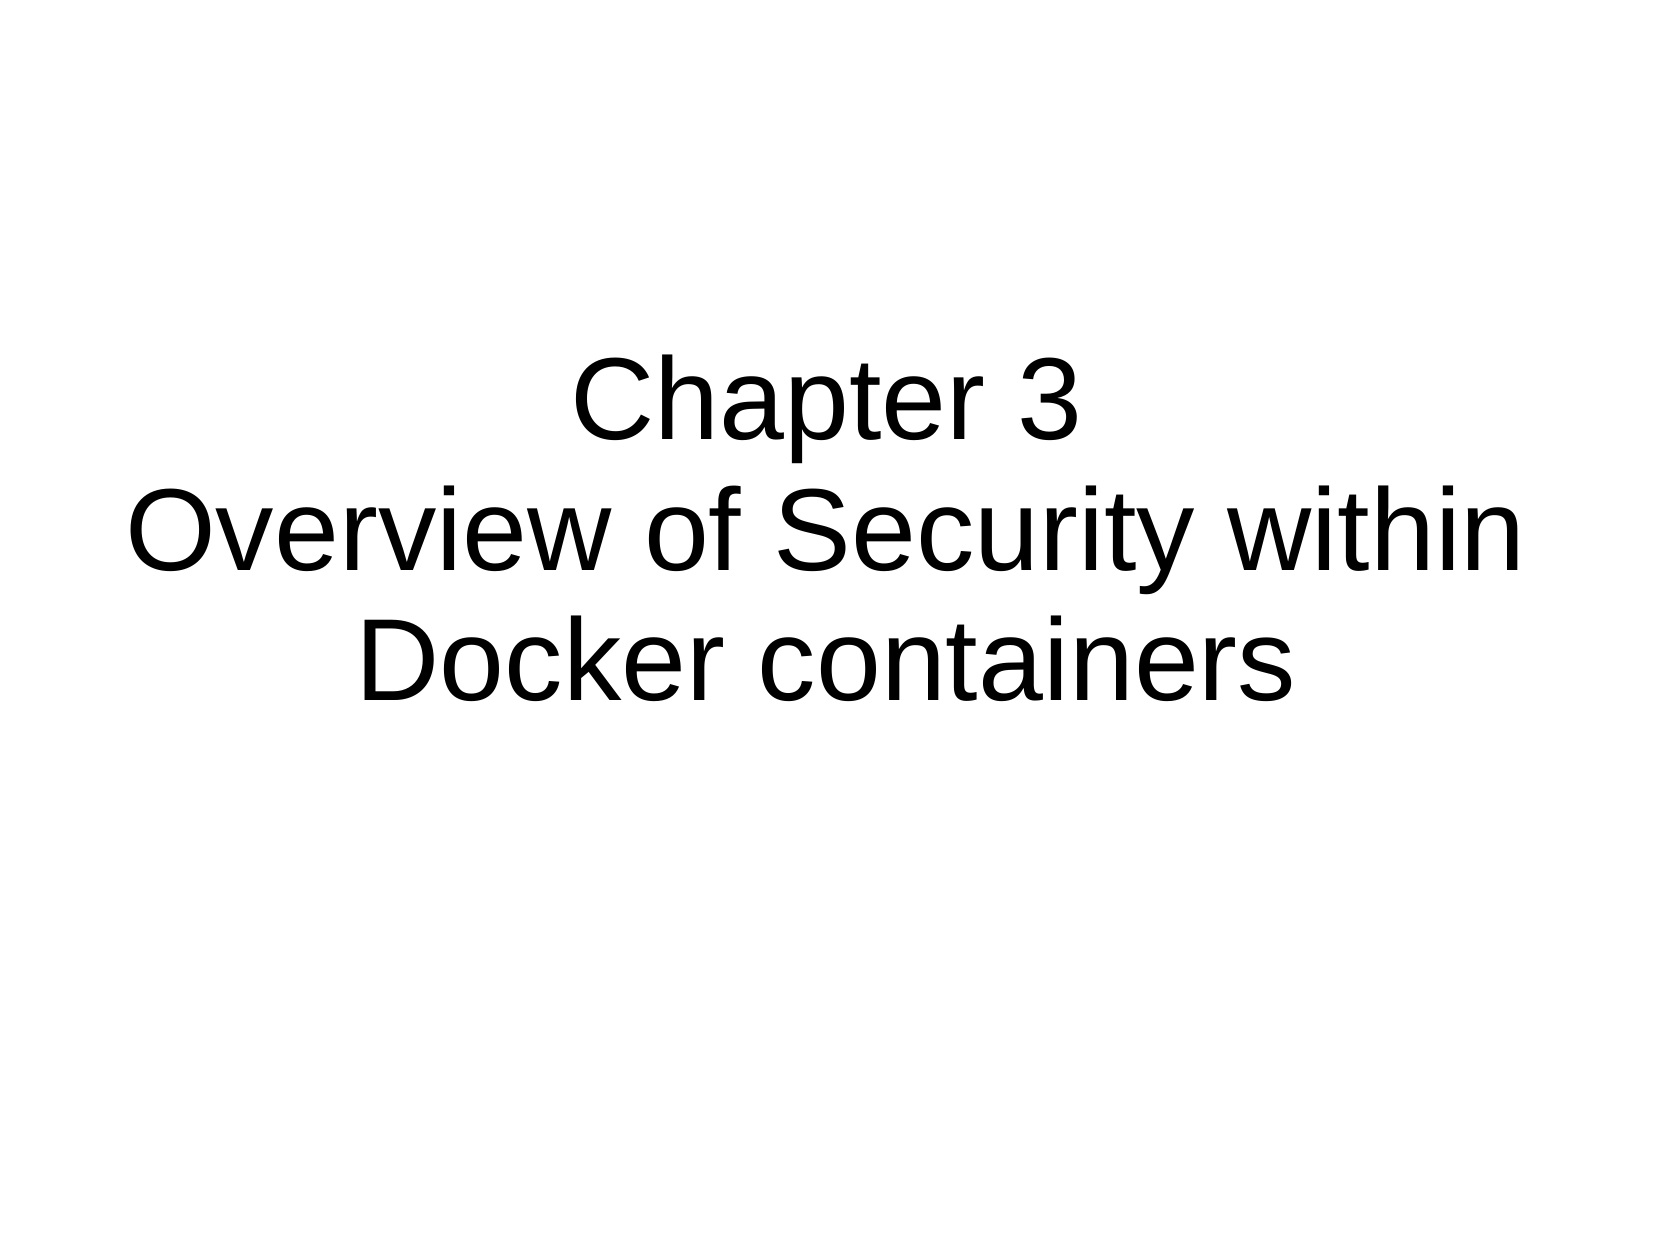

# Chapter 3 Overview of Security within Docker containers